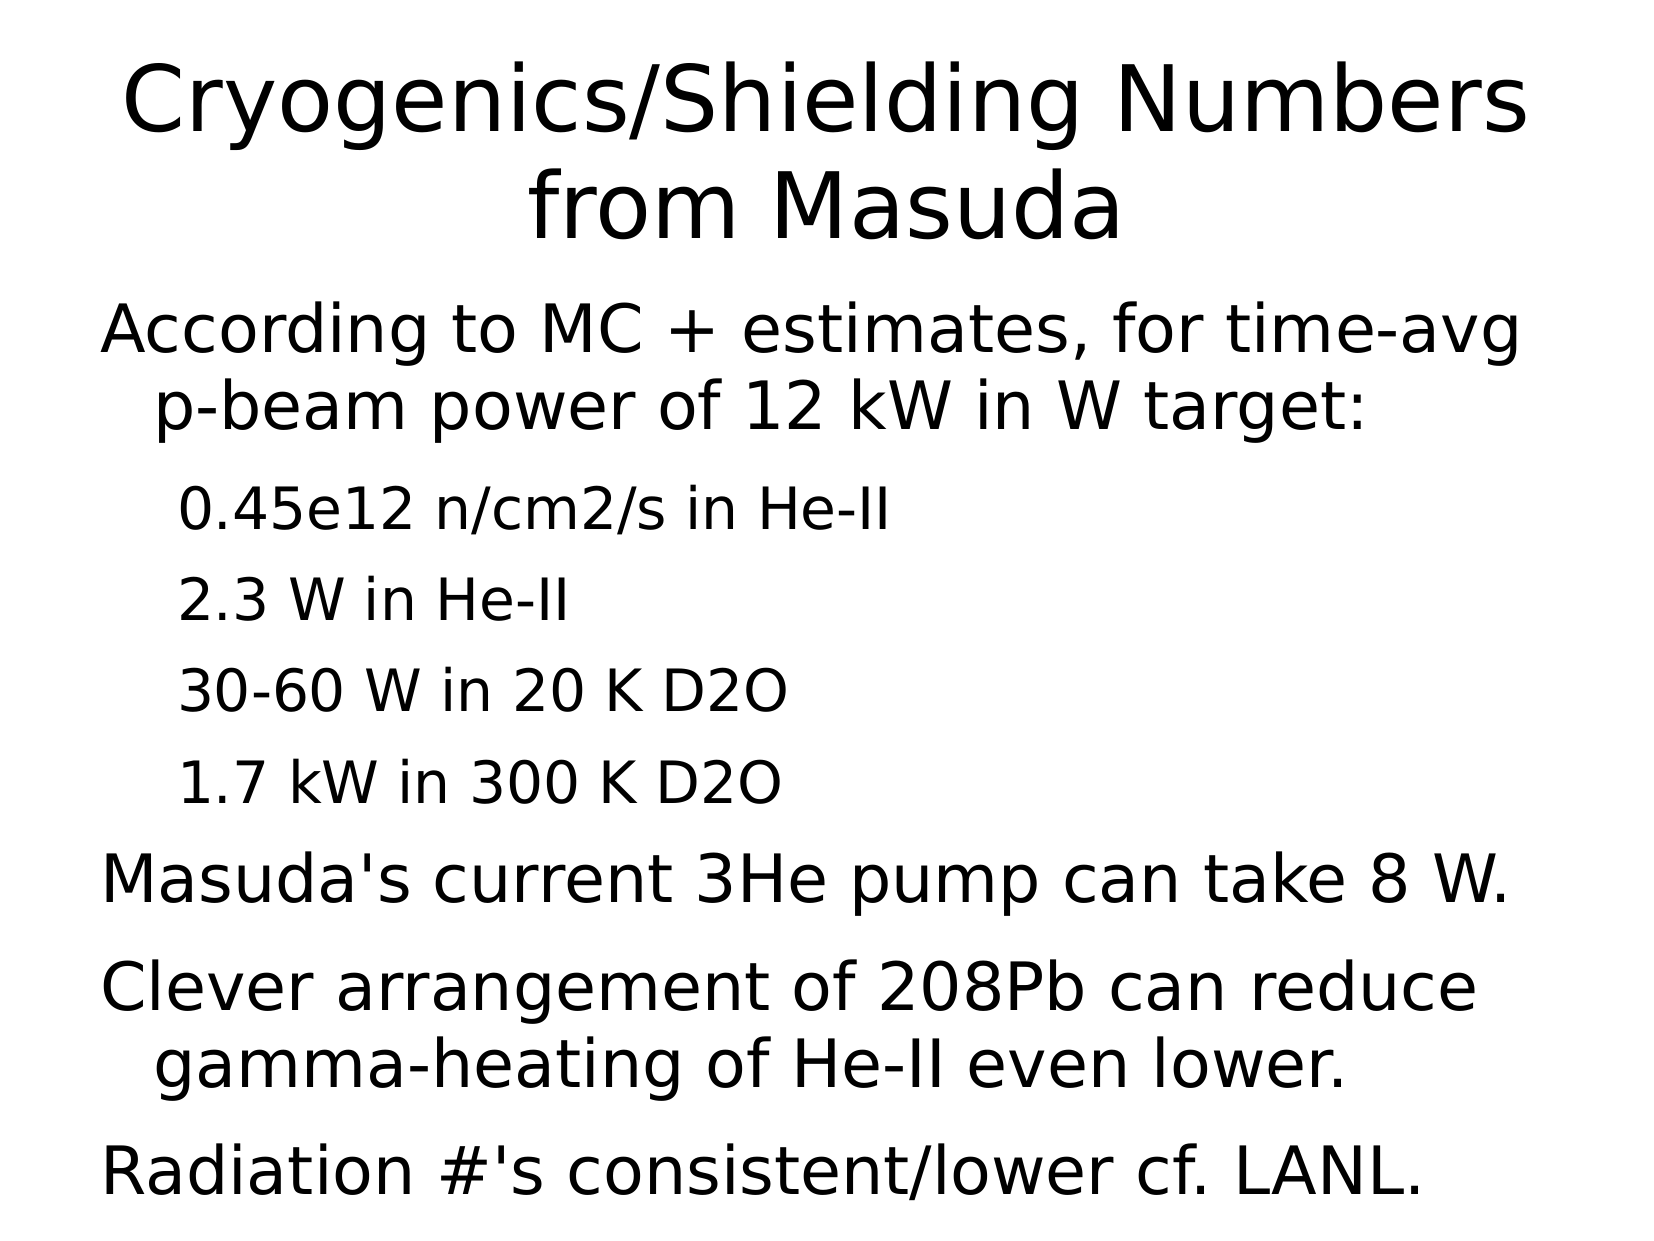

# Cryogenics/Shielding Numbers from Masuda
According to MC + estimates, for time-avg p-beam power of 12 kW in W target:
0.45e12 n/cm2/s in He-II
2.3 W in He-II
30-60 W in 20 K D2O
1.7 kW in 300 K D2O
Masuda's current 3He pump can take 8 W.
Clever arrangement of 208Pb can reduce gamma-heating of He-II even lower.
Radiation #'s consistent/lower cf. LANL.